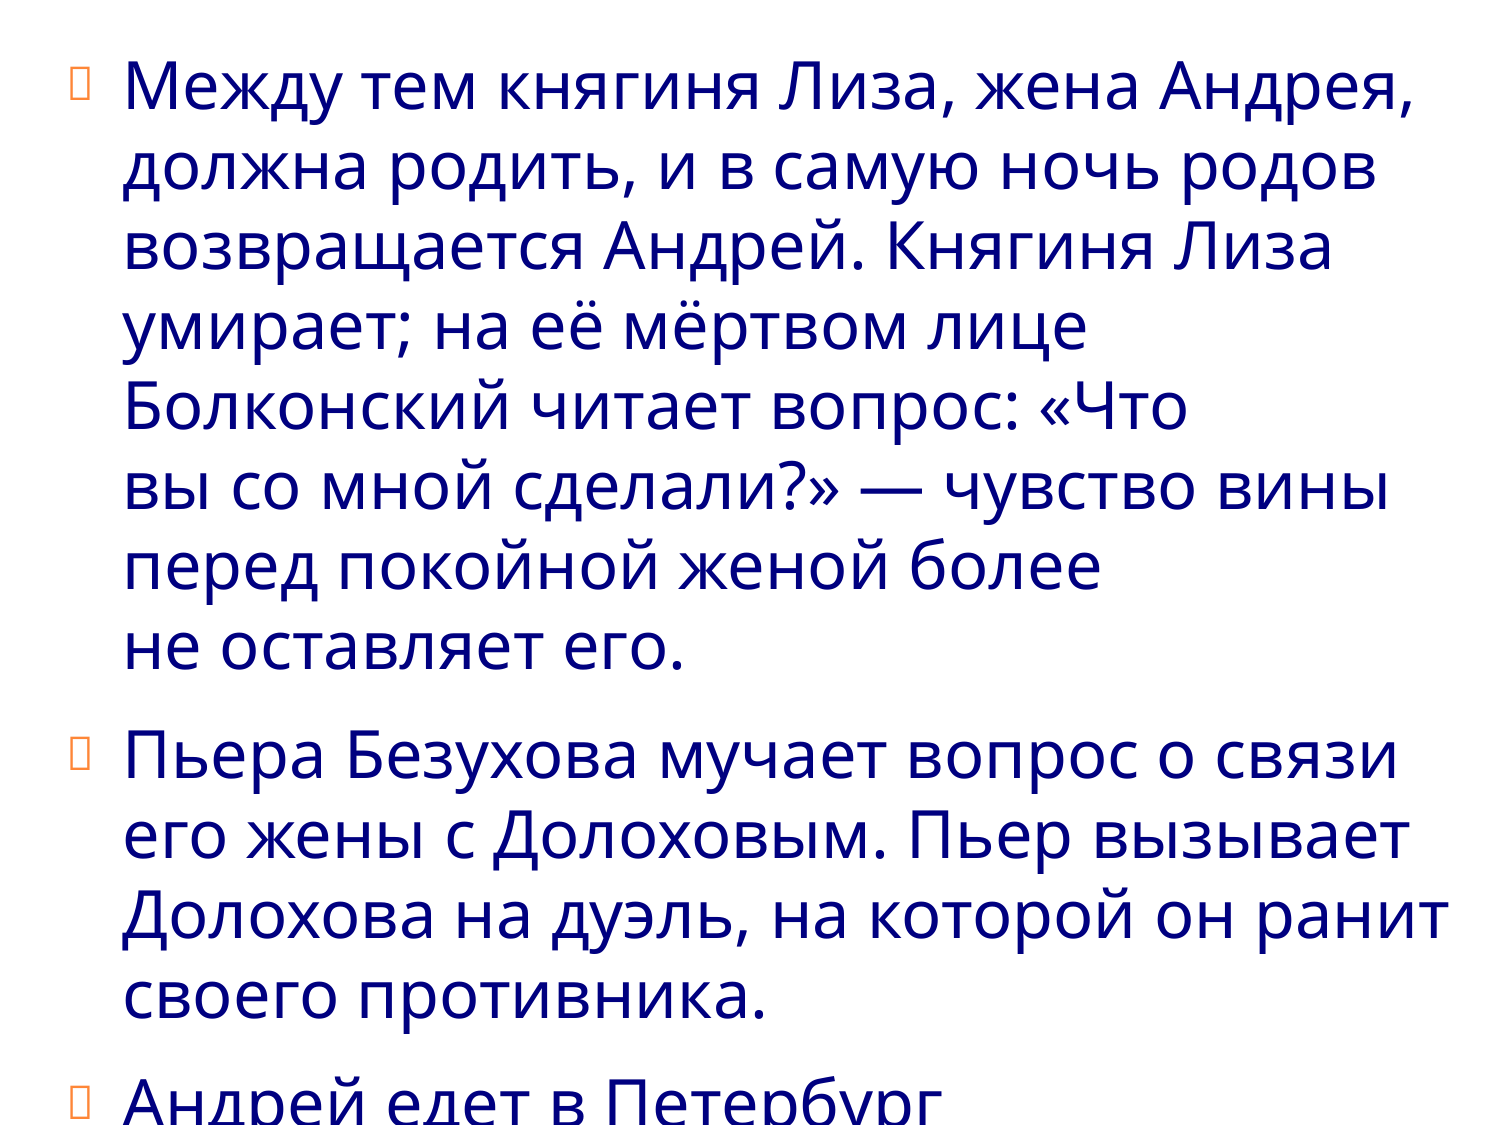

# Между тем княгиня Лиза, жена Андрея, должна родить, и в самую ночь родов возвращается Андрей. Княгиня Лиза умирает; на её мёртвом лице Болконский читает вопрос: «Что вы со мной сделали?» — чувство вины перед покойной женой более не оставляет его.
Пьера Безухова мучает вопрос о связи его жены с Долоховым. Пьер вызывает Долохова на дуэль, на которой он ранит своего противника.
Андрей едет в Петербург